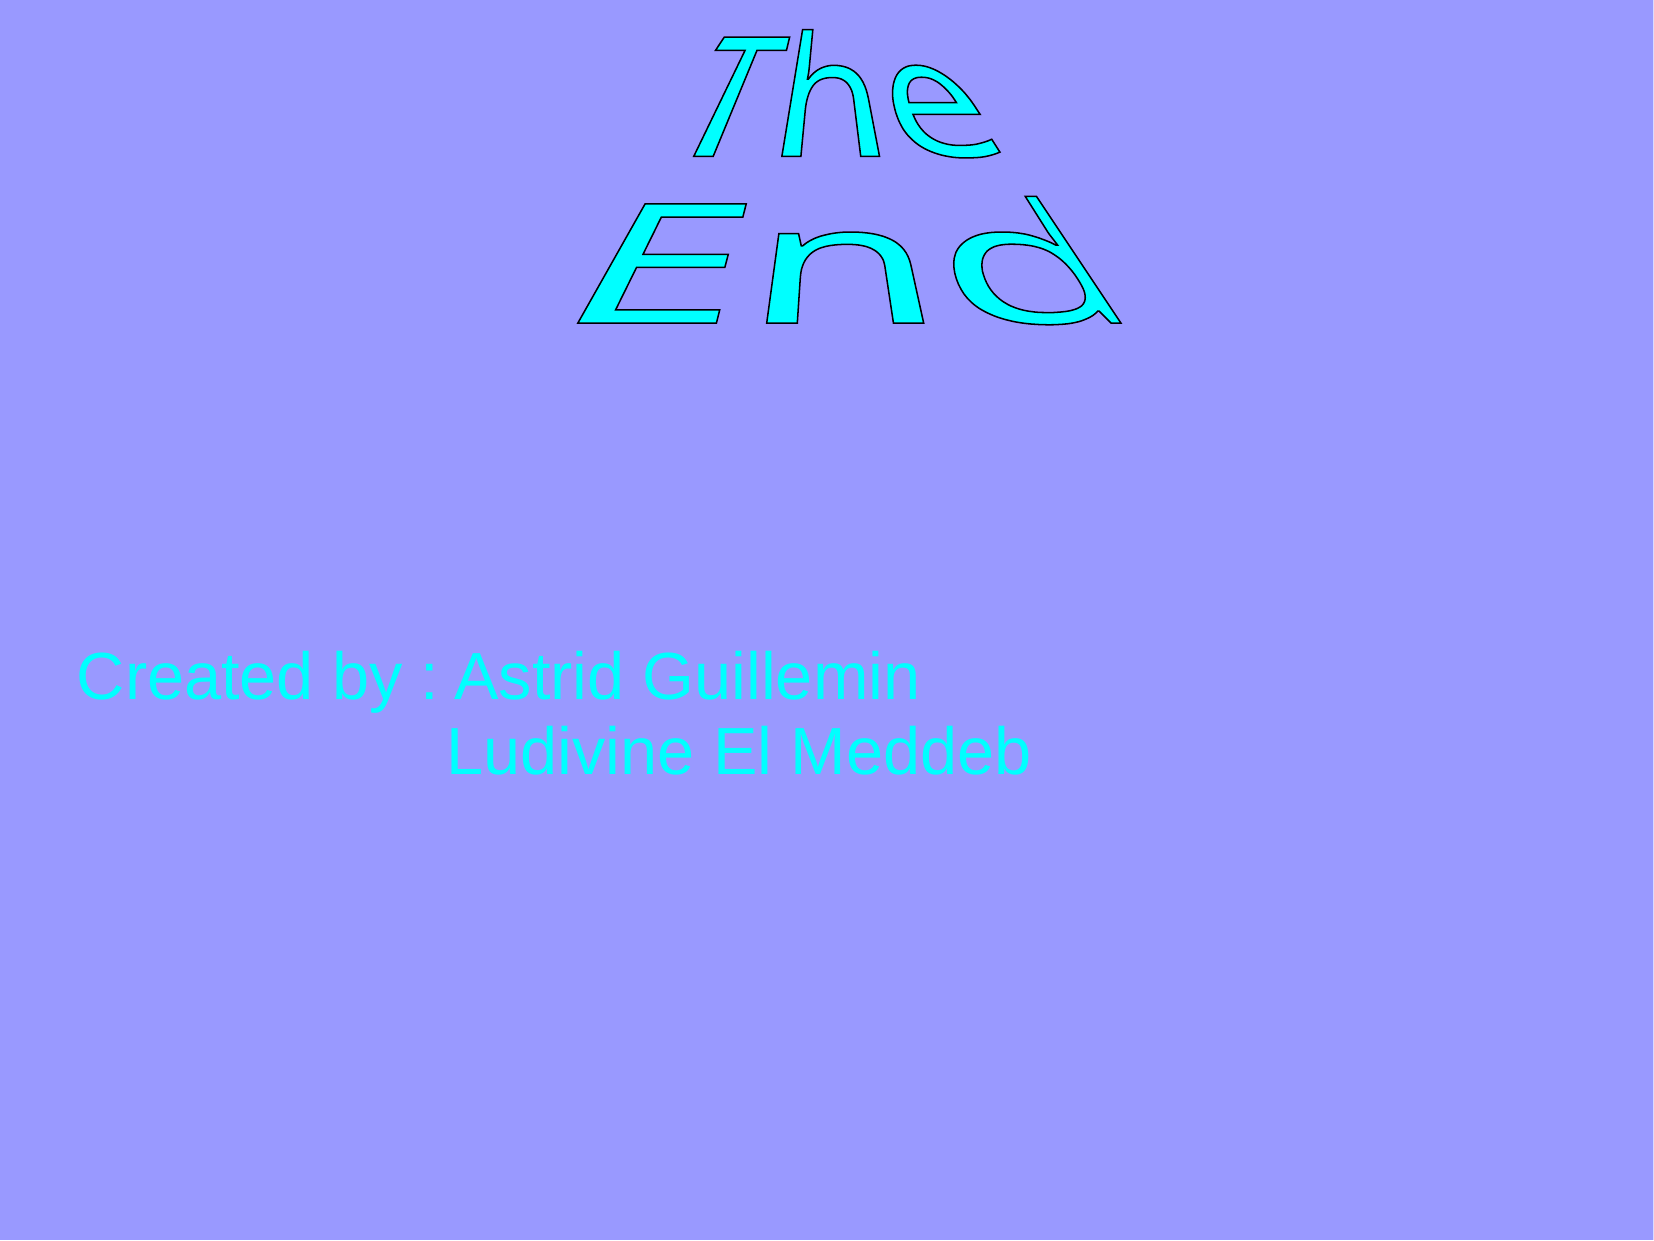

#
The
End
Created by : Astrid Guillemin
 Ludivine El Meddeb